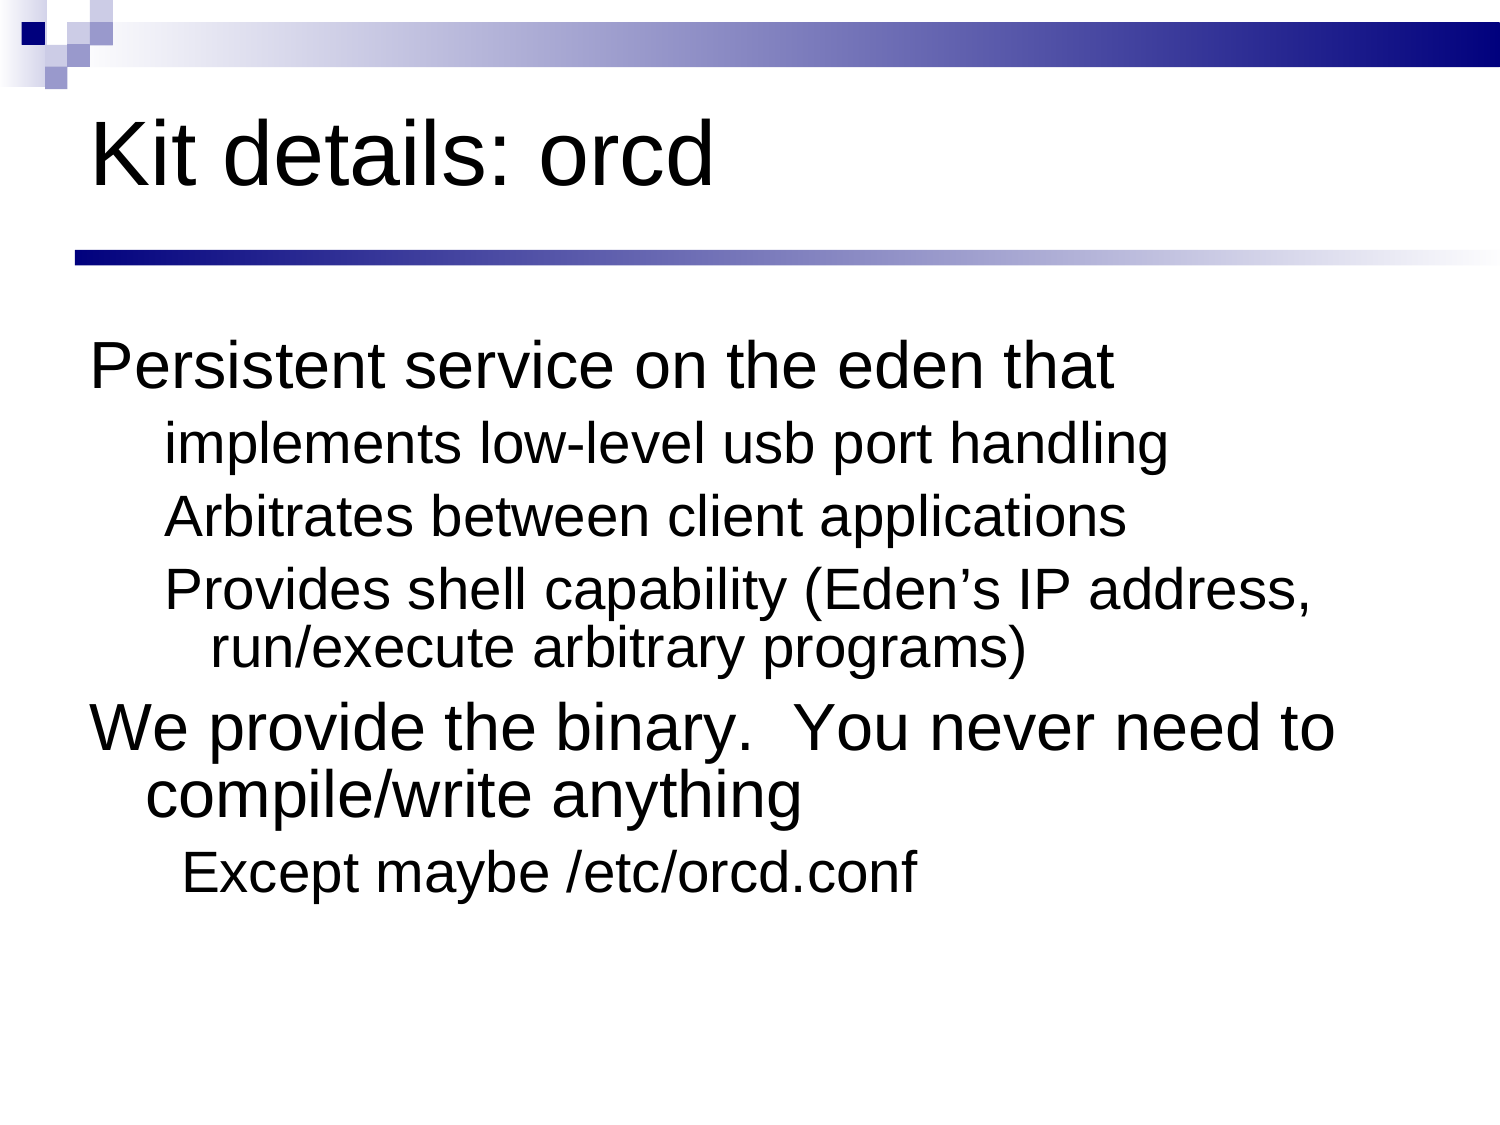

# Kit details: orcd
Persistent service on the eden that
implements low-level usb port handling
Arbitrates between client applications
Provides shell capability (Eden’s IP address, run/execute arbitrary programs)
We provide the binary. You never need to compile/write anything
 Except maybe /etc/orcd.conf